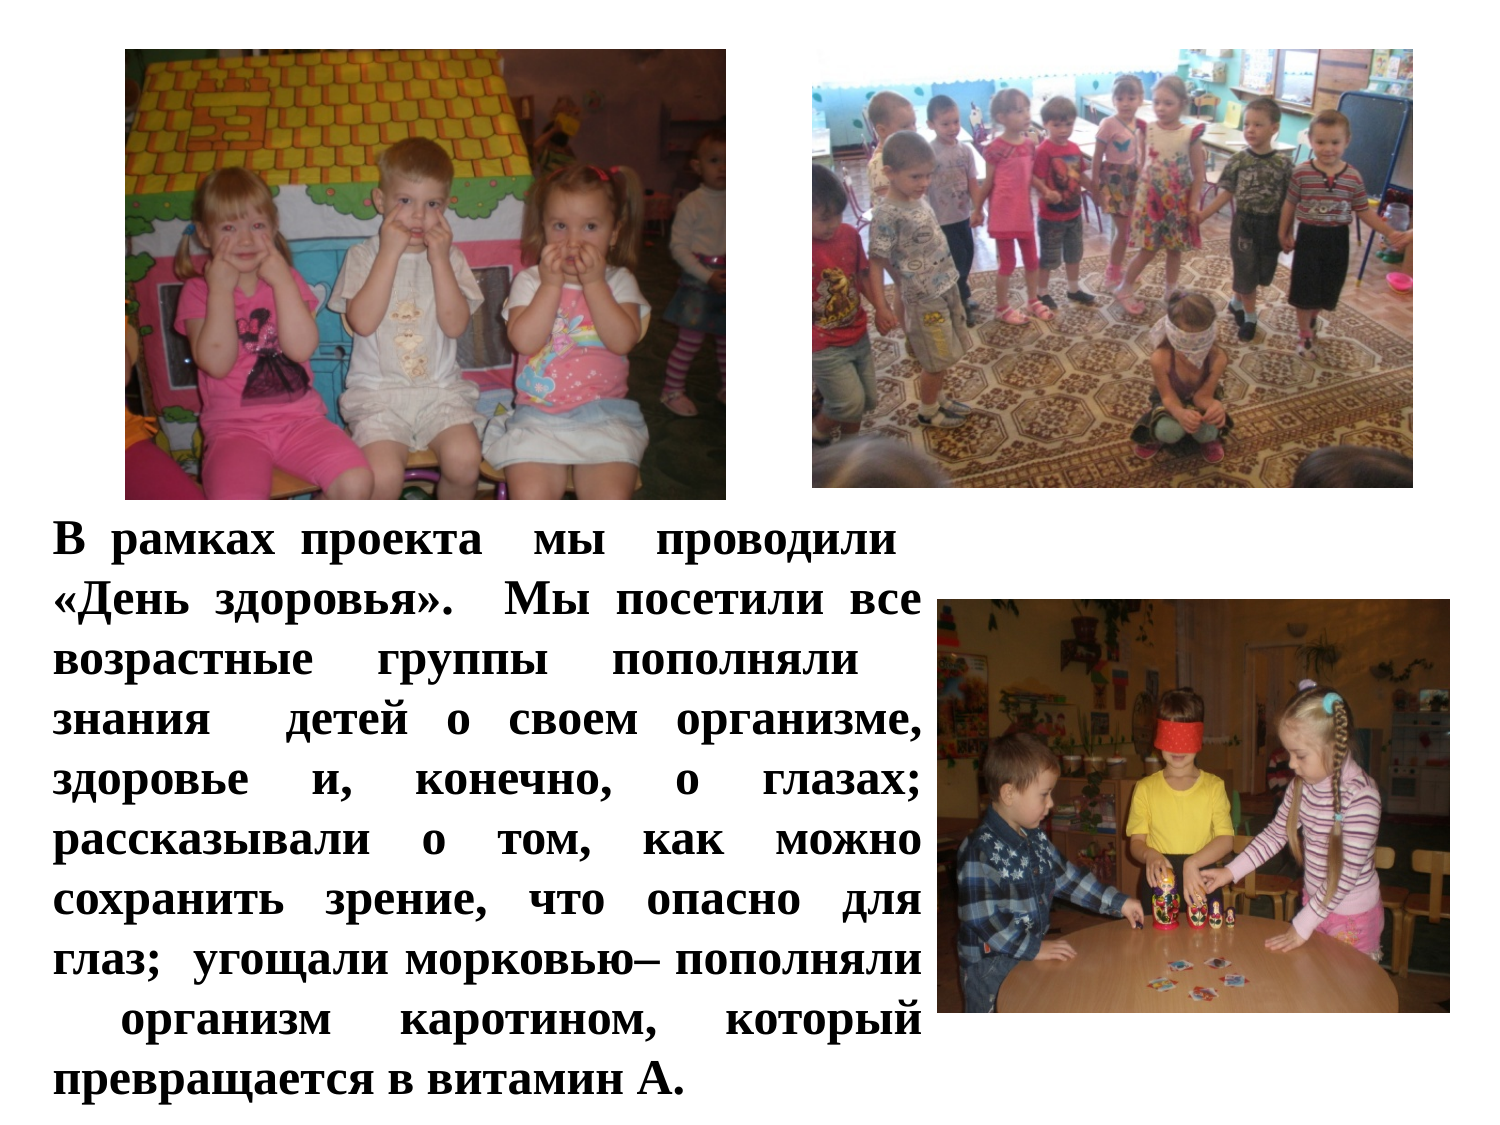

В рамках проекта мы проводили «День здоровья». Мы посетили все возрастные группы пополняли знания детей о своем организме, здоровье и, конечно, о глазах; рассказывали о том, как можно сохранить зрение, что опасно для глаз; угощали морковью– пополняли организм каротином, который превращается в витамин А.